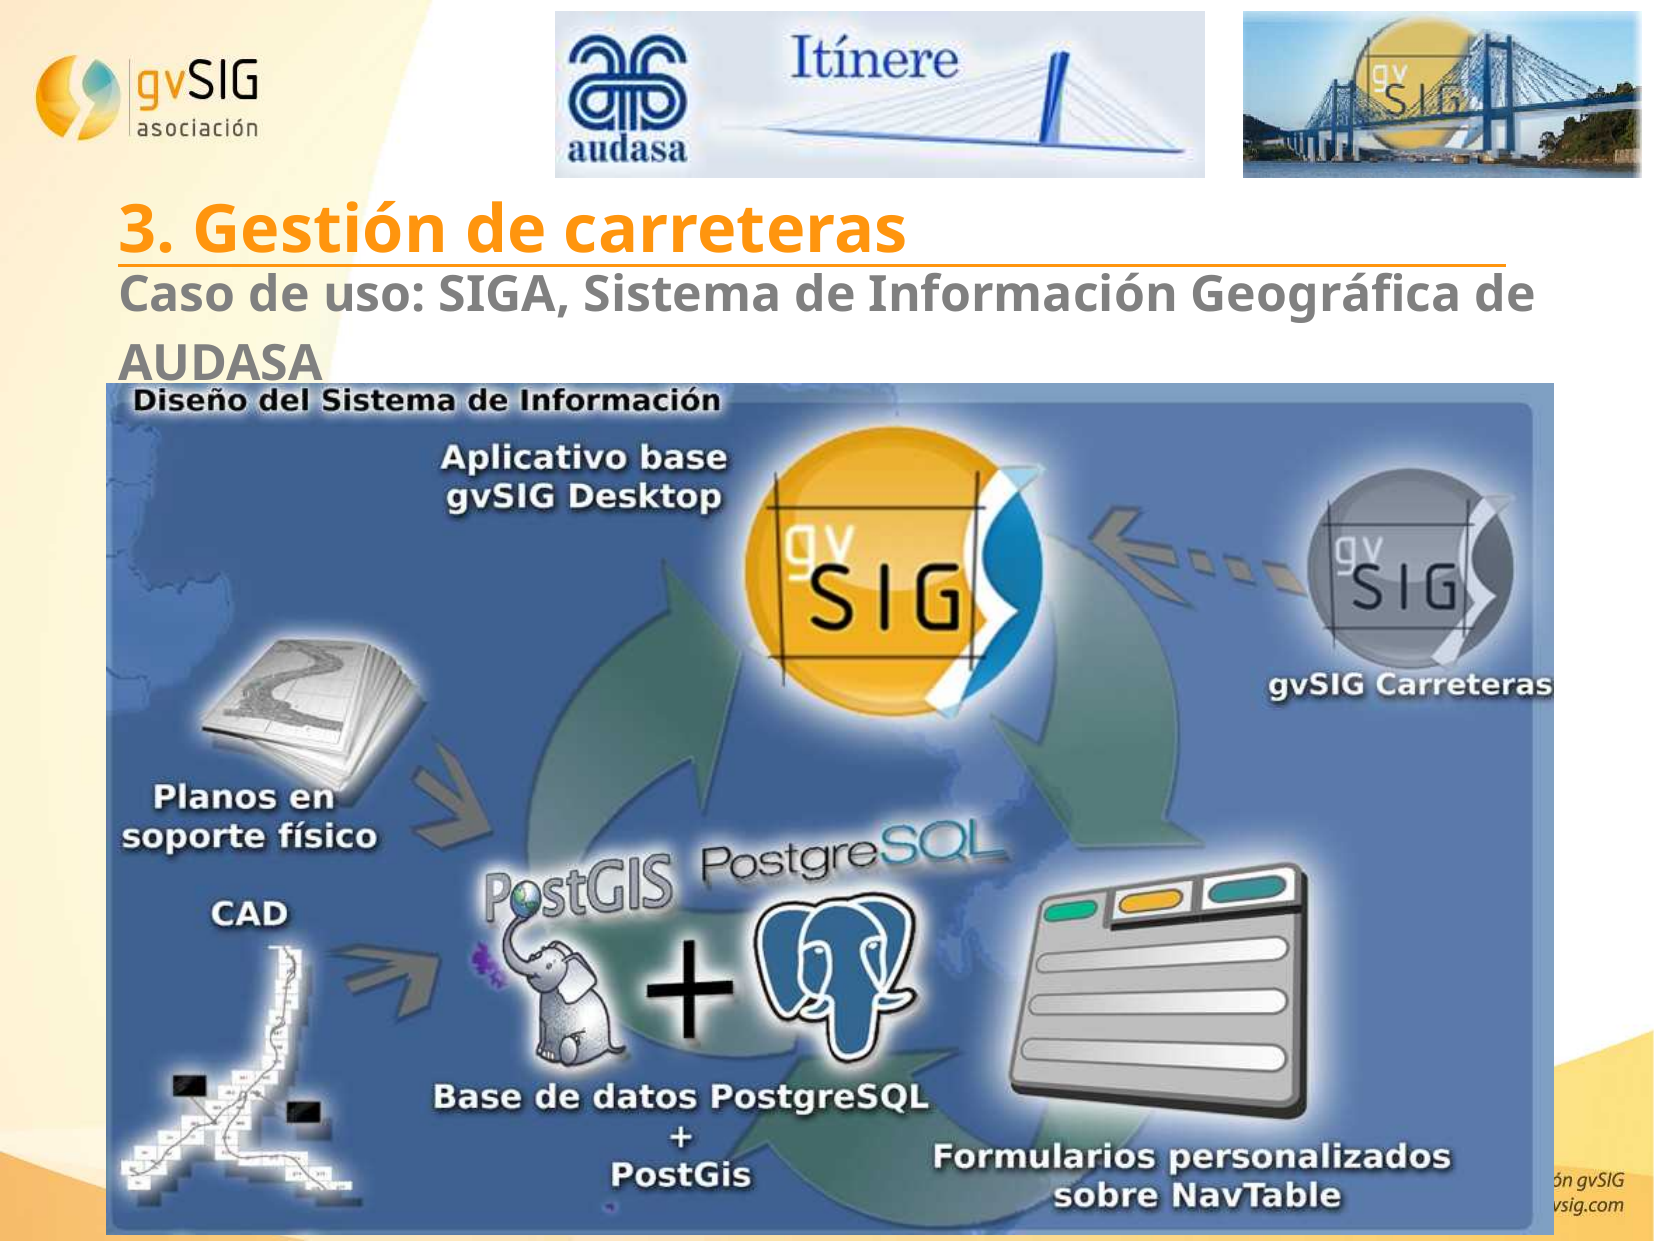

# 3. Gestión de carreteras
Caso de uso: SIGA, Sistema de Información Geográfica de AUDASA